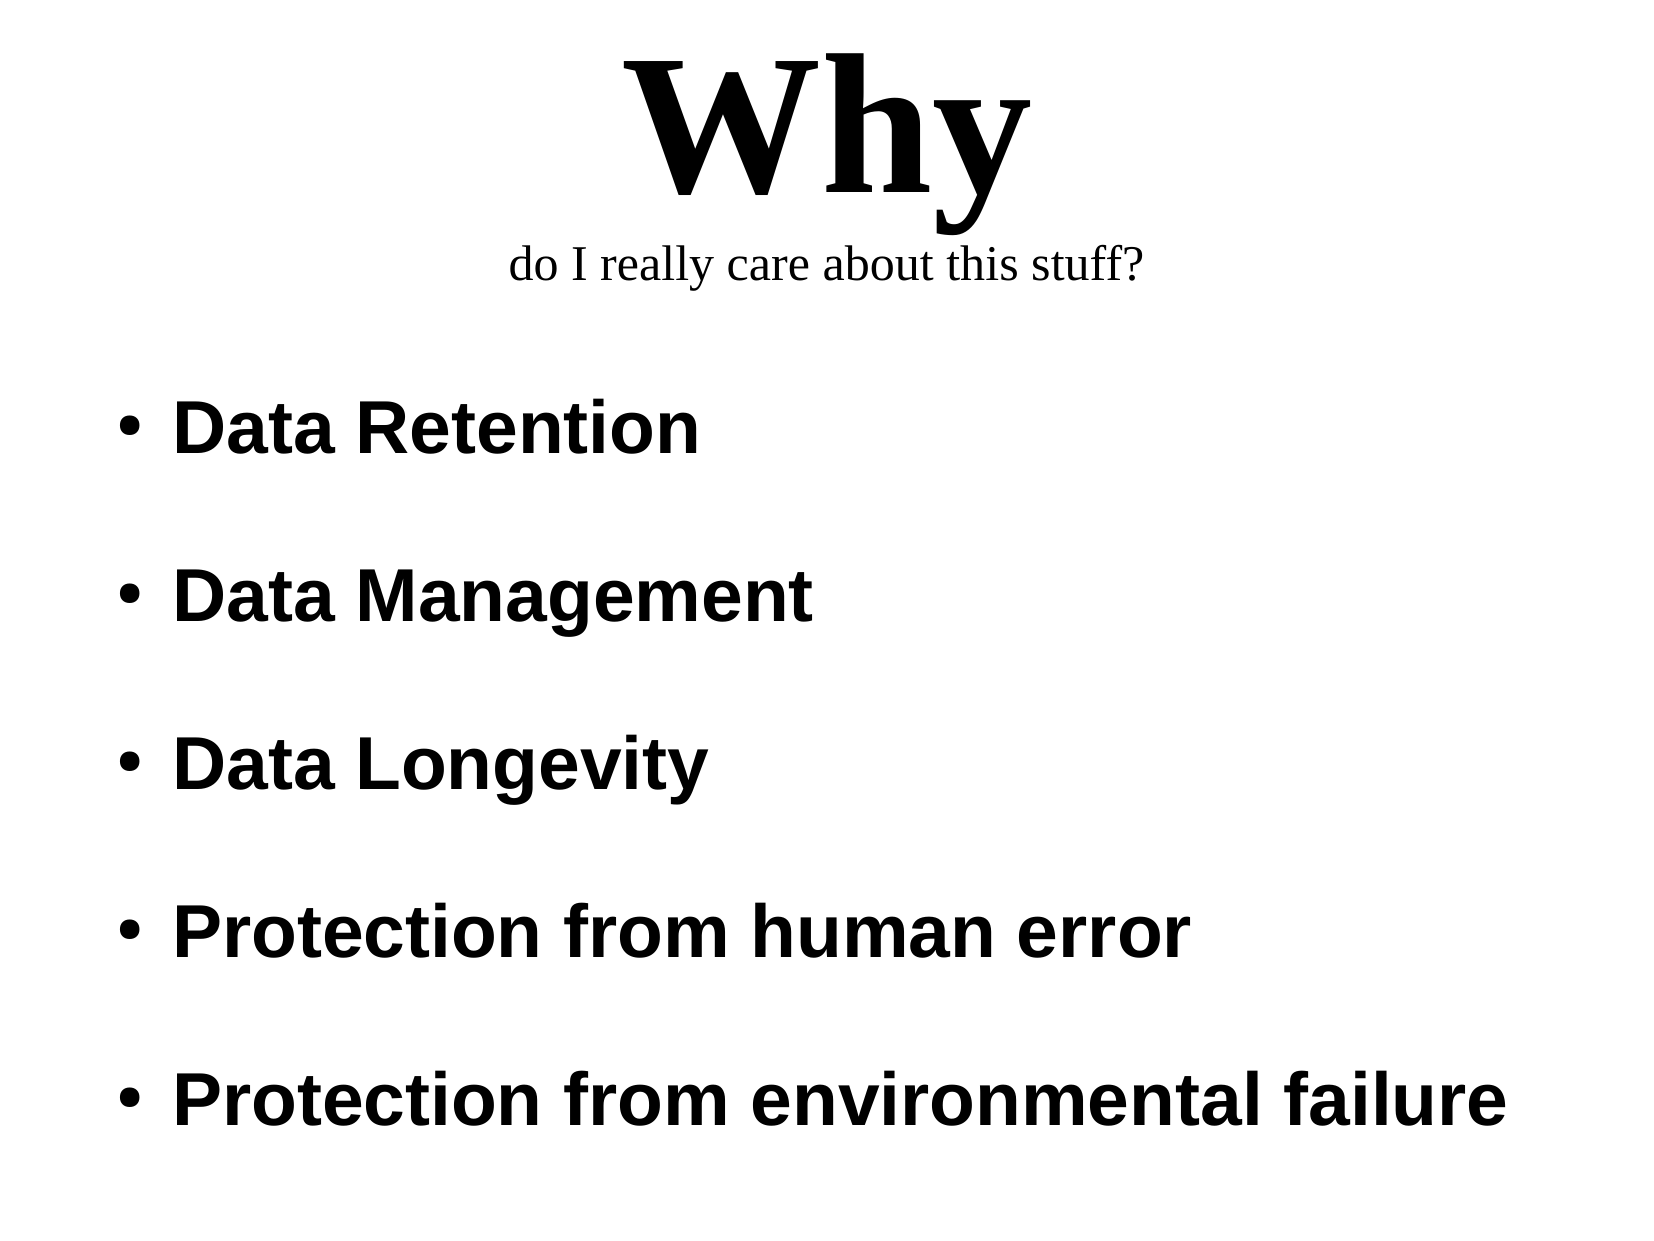

# Why do I really care about this stuff?
| Data Retention Data Management Data Longevity Protection from human error Protection from environmental failure |
| --- |